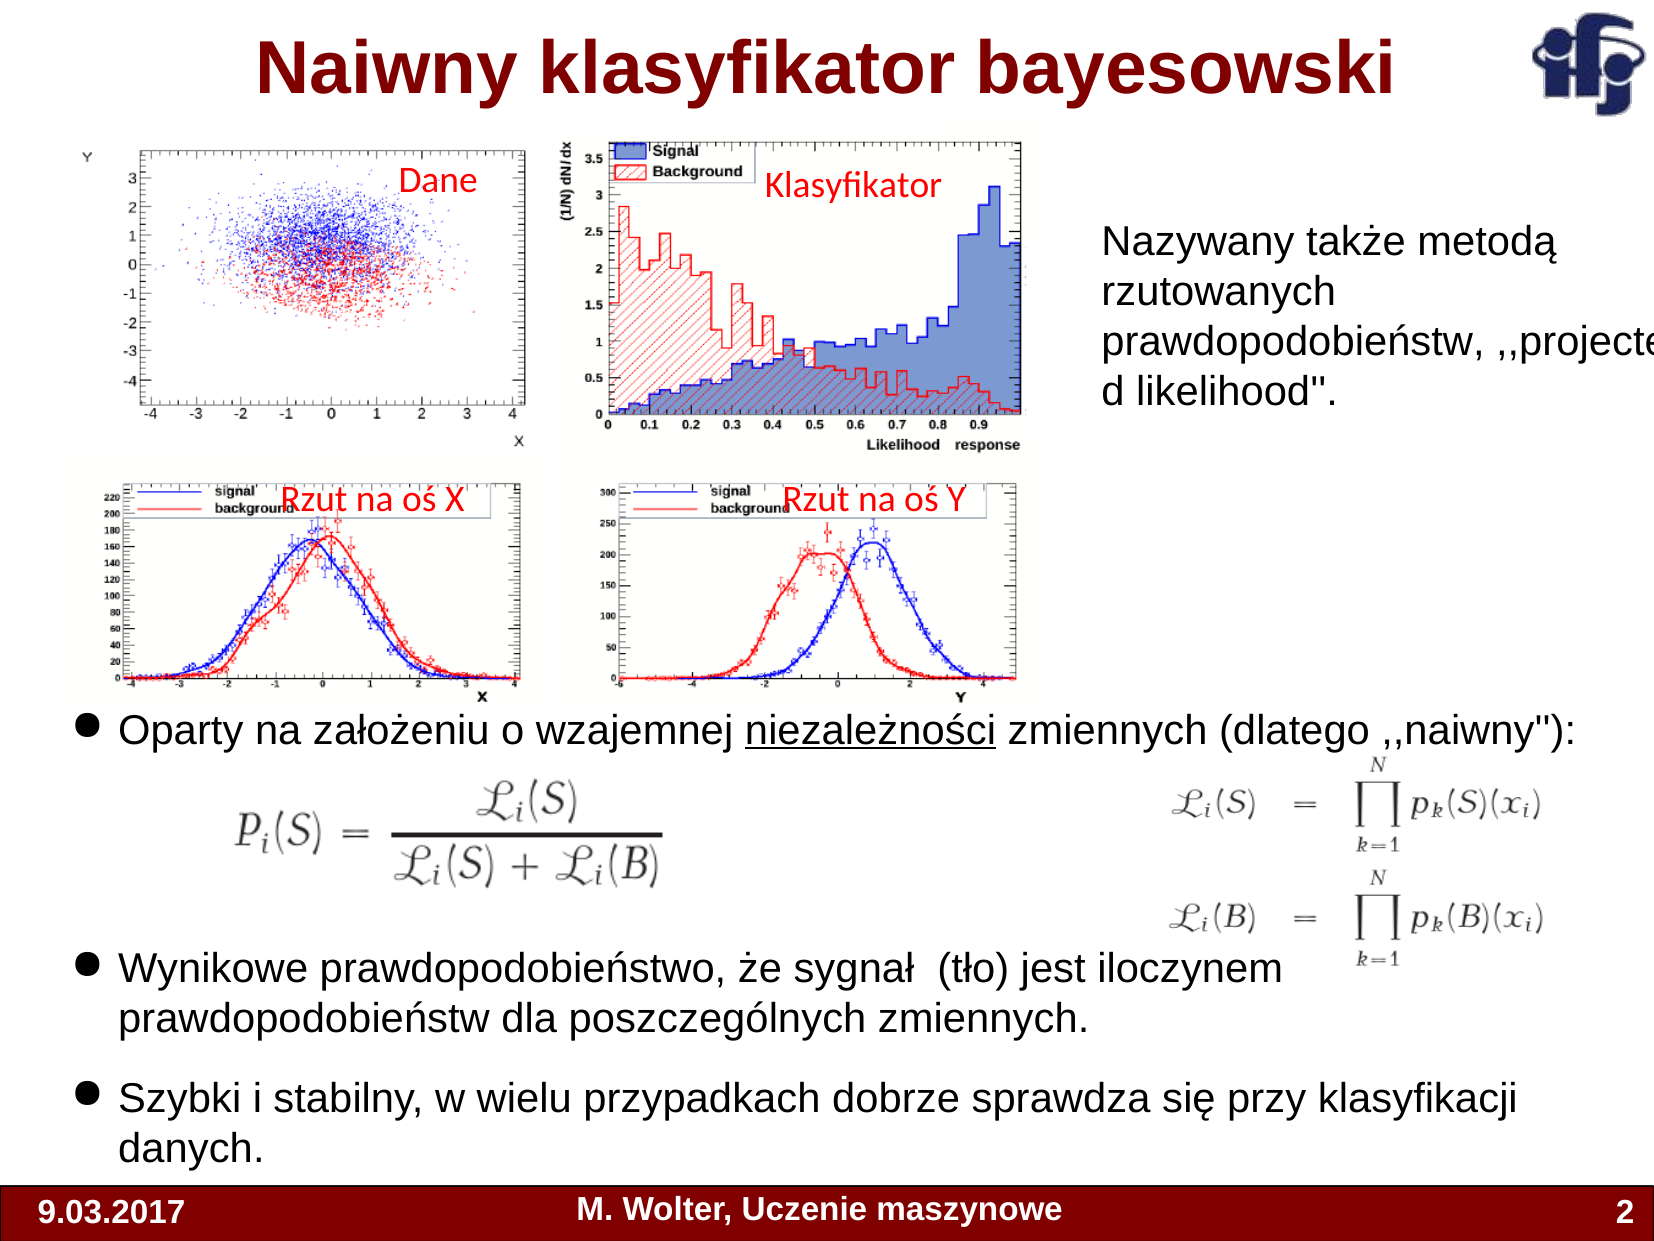

Naiwny klasyfikator bayesowski
Dane
Klasyfikator
Nazywany także metodą rzutowanych prawdopodobieństw, ,,projected likelihood''.
Rzut na oś X
Rzut na oś Y
# Oparty na założeniu o wzajemnej niezależności zmiennych (dlatego ,,naiwny''):
Wynikowe prawdopodobieństwo, że sygnał (tło) jest iloczynem prawdopodobieństw dla poszczególnych zmiennych.
Szybki i stabilny, w wielu przypadkach dobrze sprawdza się przy klasyfikacji danych.
9.03.2017
Machine Learning, M. Wolter